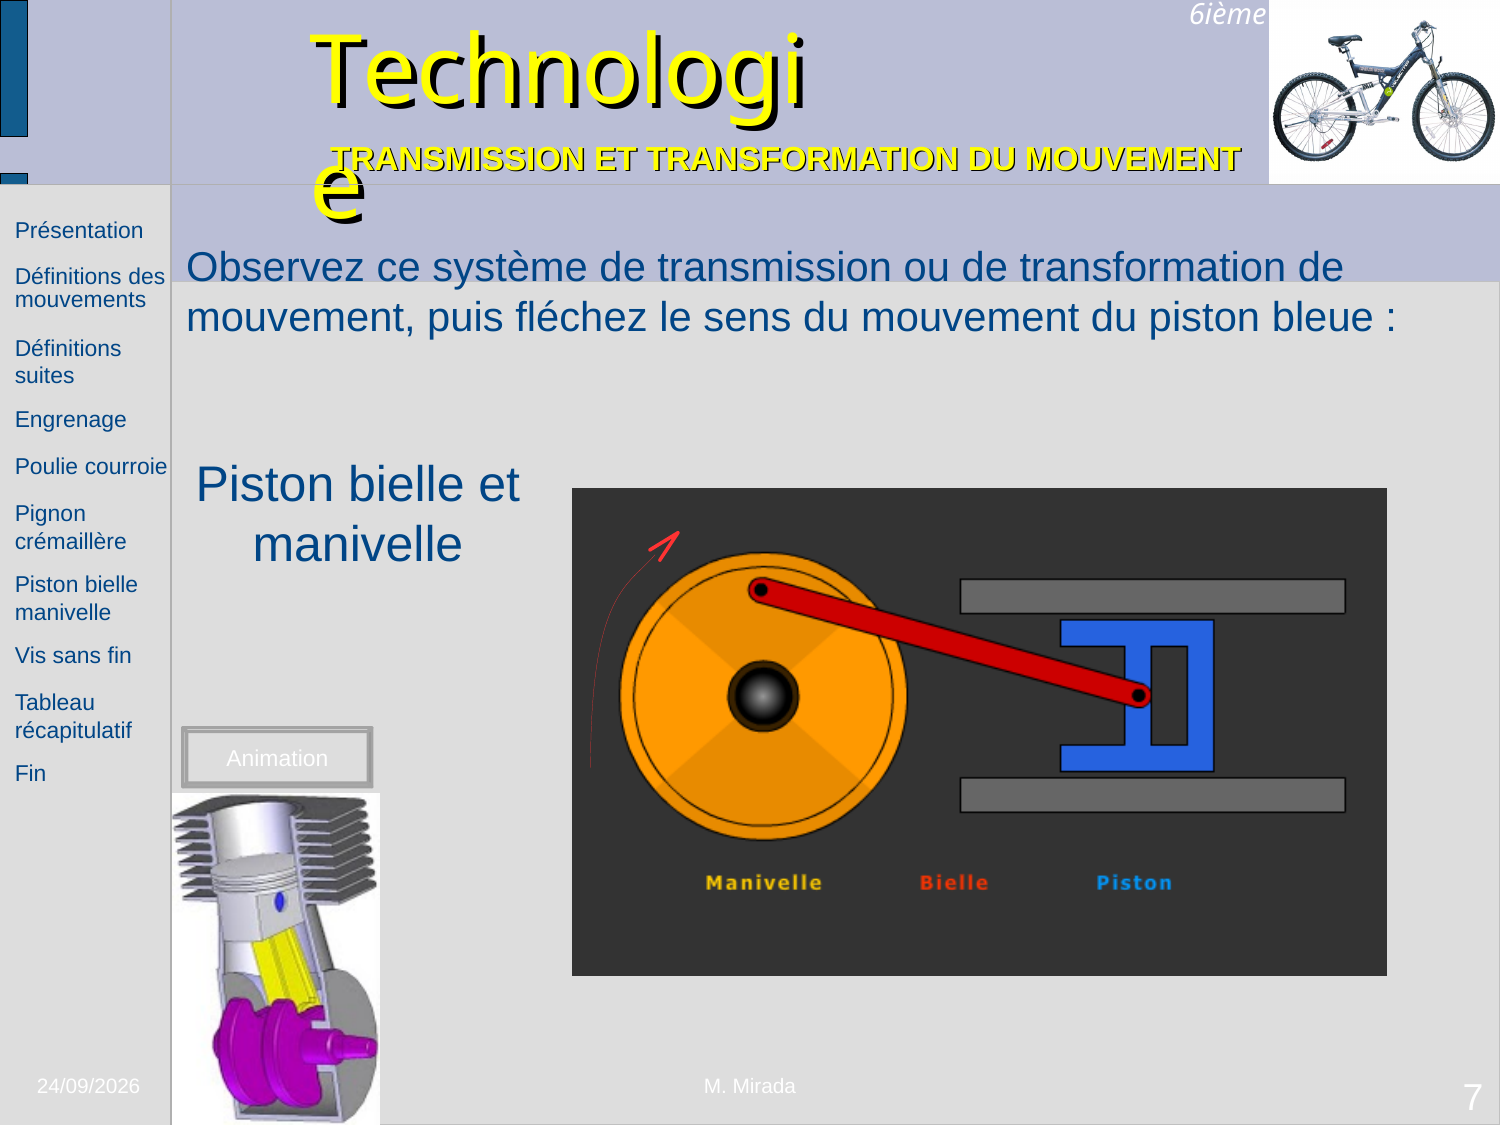

# Technologie
6ième
TRANSMISSION ET TRANSFORMATION DU MOUVEMENT
Présentation
Définitions des
Observez ce système de transmission ou de transformation de mouvement, puis fléchez le sens du mouvement du piston bleue :
mouvements
Définitions suites
Engrenage
Poulie courroie
Piston bielle et manivelle
Pignon crémaillère
Piston bielle manivelle
Vis sans fin
Tableau récapitulatif
Animation
Fin
M. Mirada